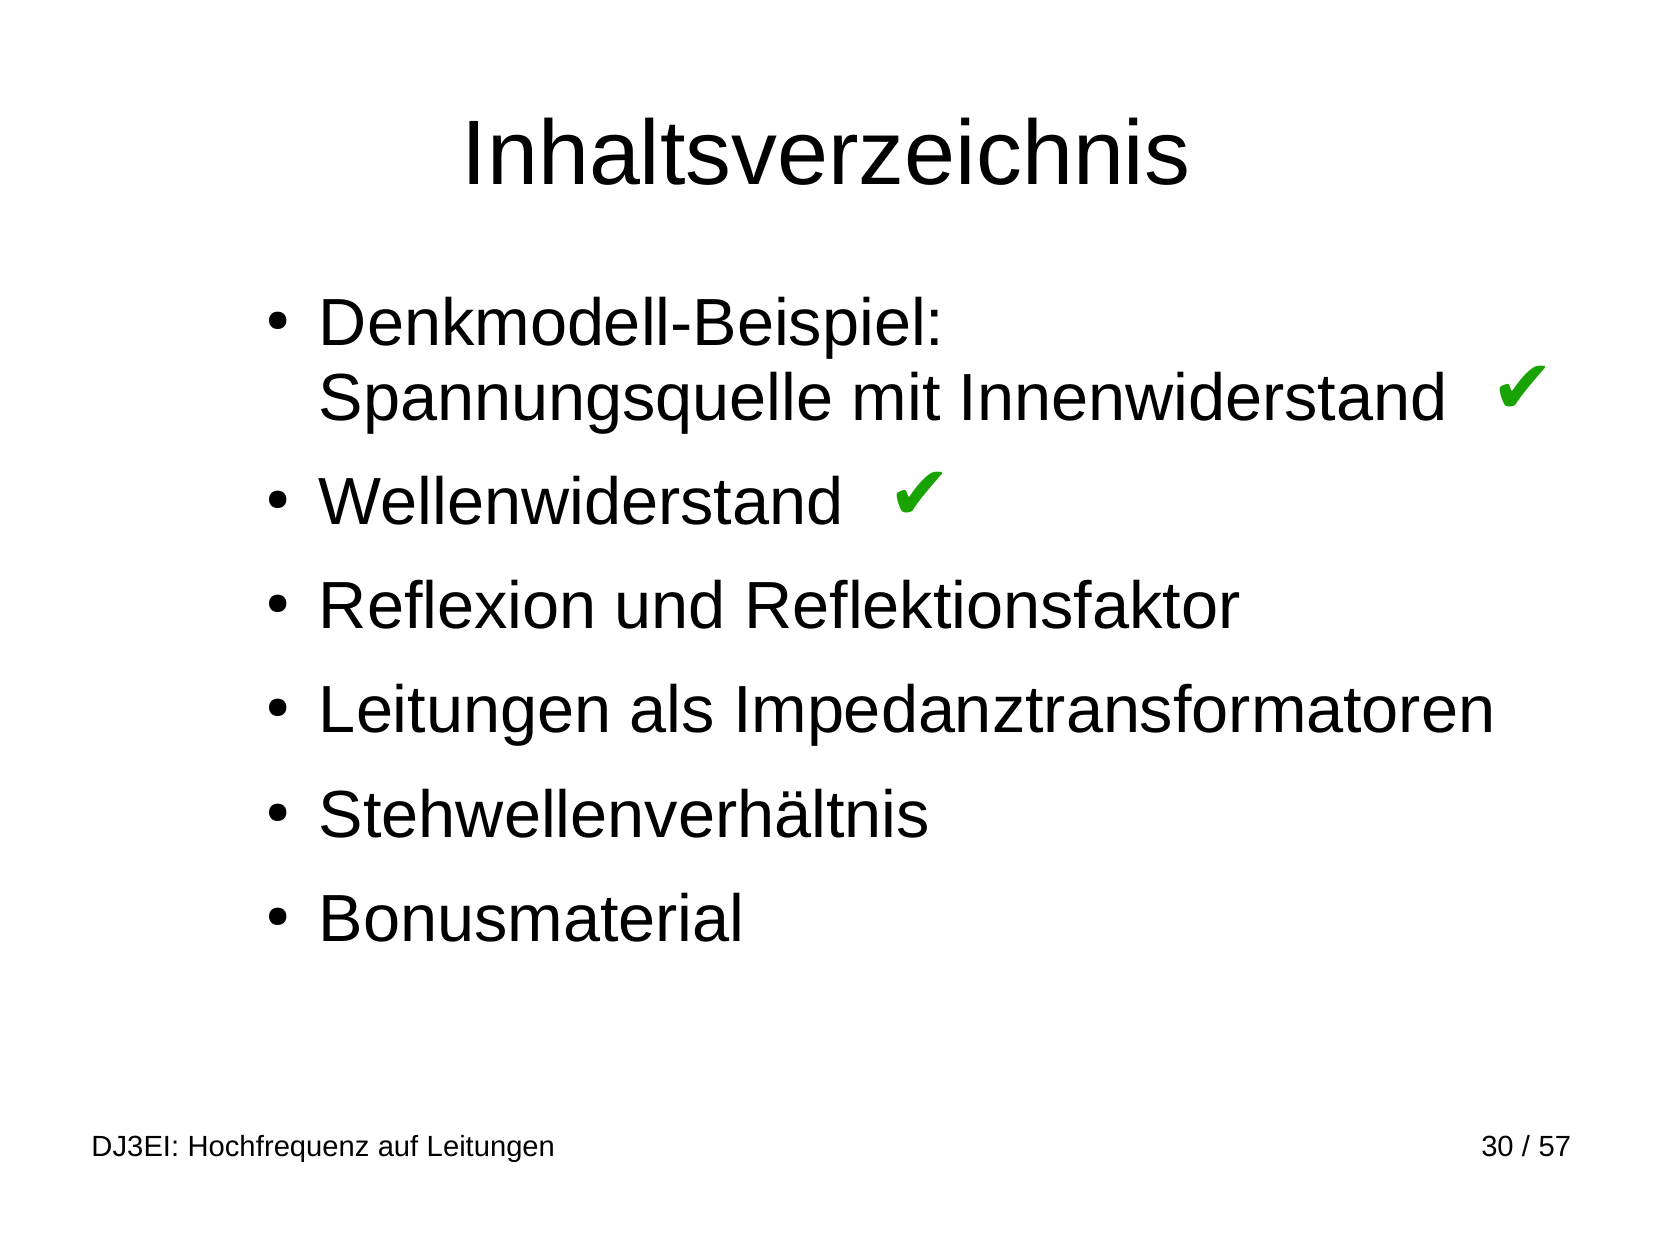

# Inhaltsverzeichnis
Denkmodell-Beispiel:
Spannungsquelle mit Innenwiderstand
Wellenwiderstand
Reflexion und Reflektionsfaktor
Leitungen als Impedanztransformatoren
Stehwellenverhältnis
Bonusmaterial
✔
✔